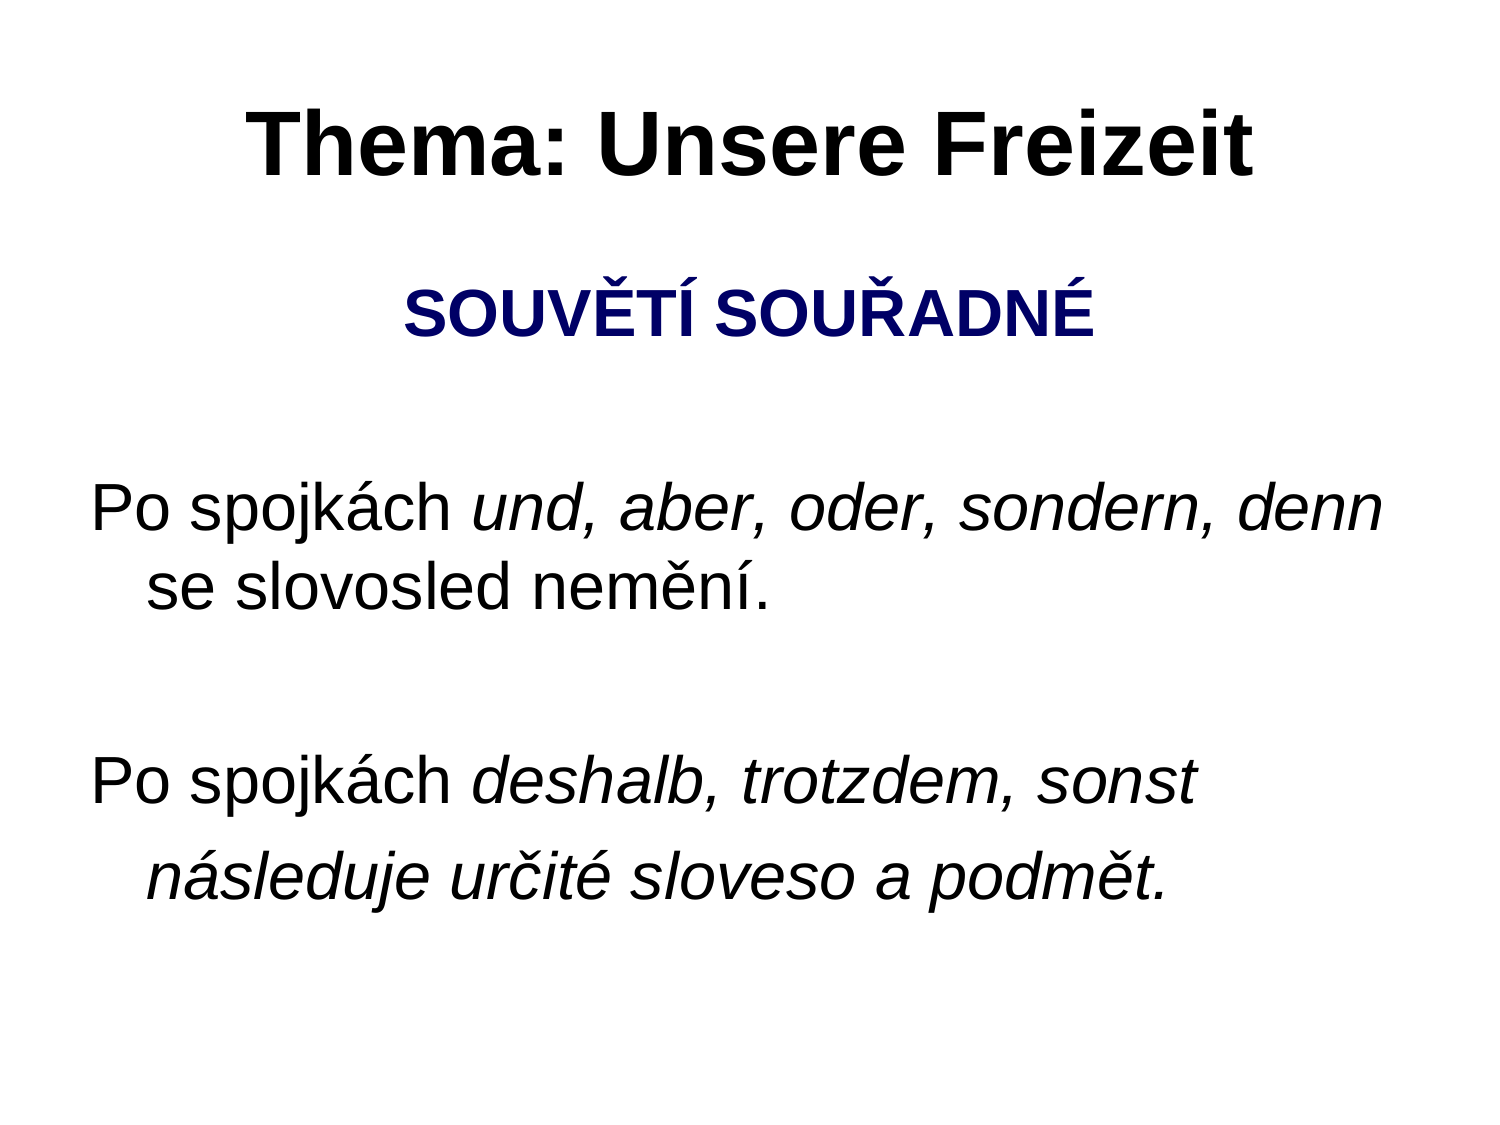

# Thema: Unsere Freizeit
SOUVĚTÍ SOUŘADNÉ
Po spojkách und, aber, oder, sondern, denn se slovosled nemění.
Po spojkách deshalb, trotzdem, sonst
	následuje určité sloveso a podmět.